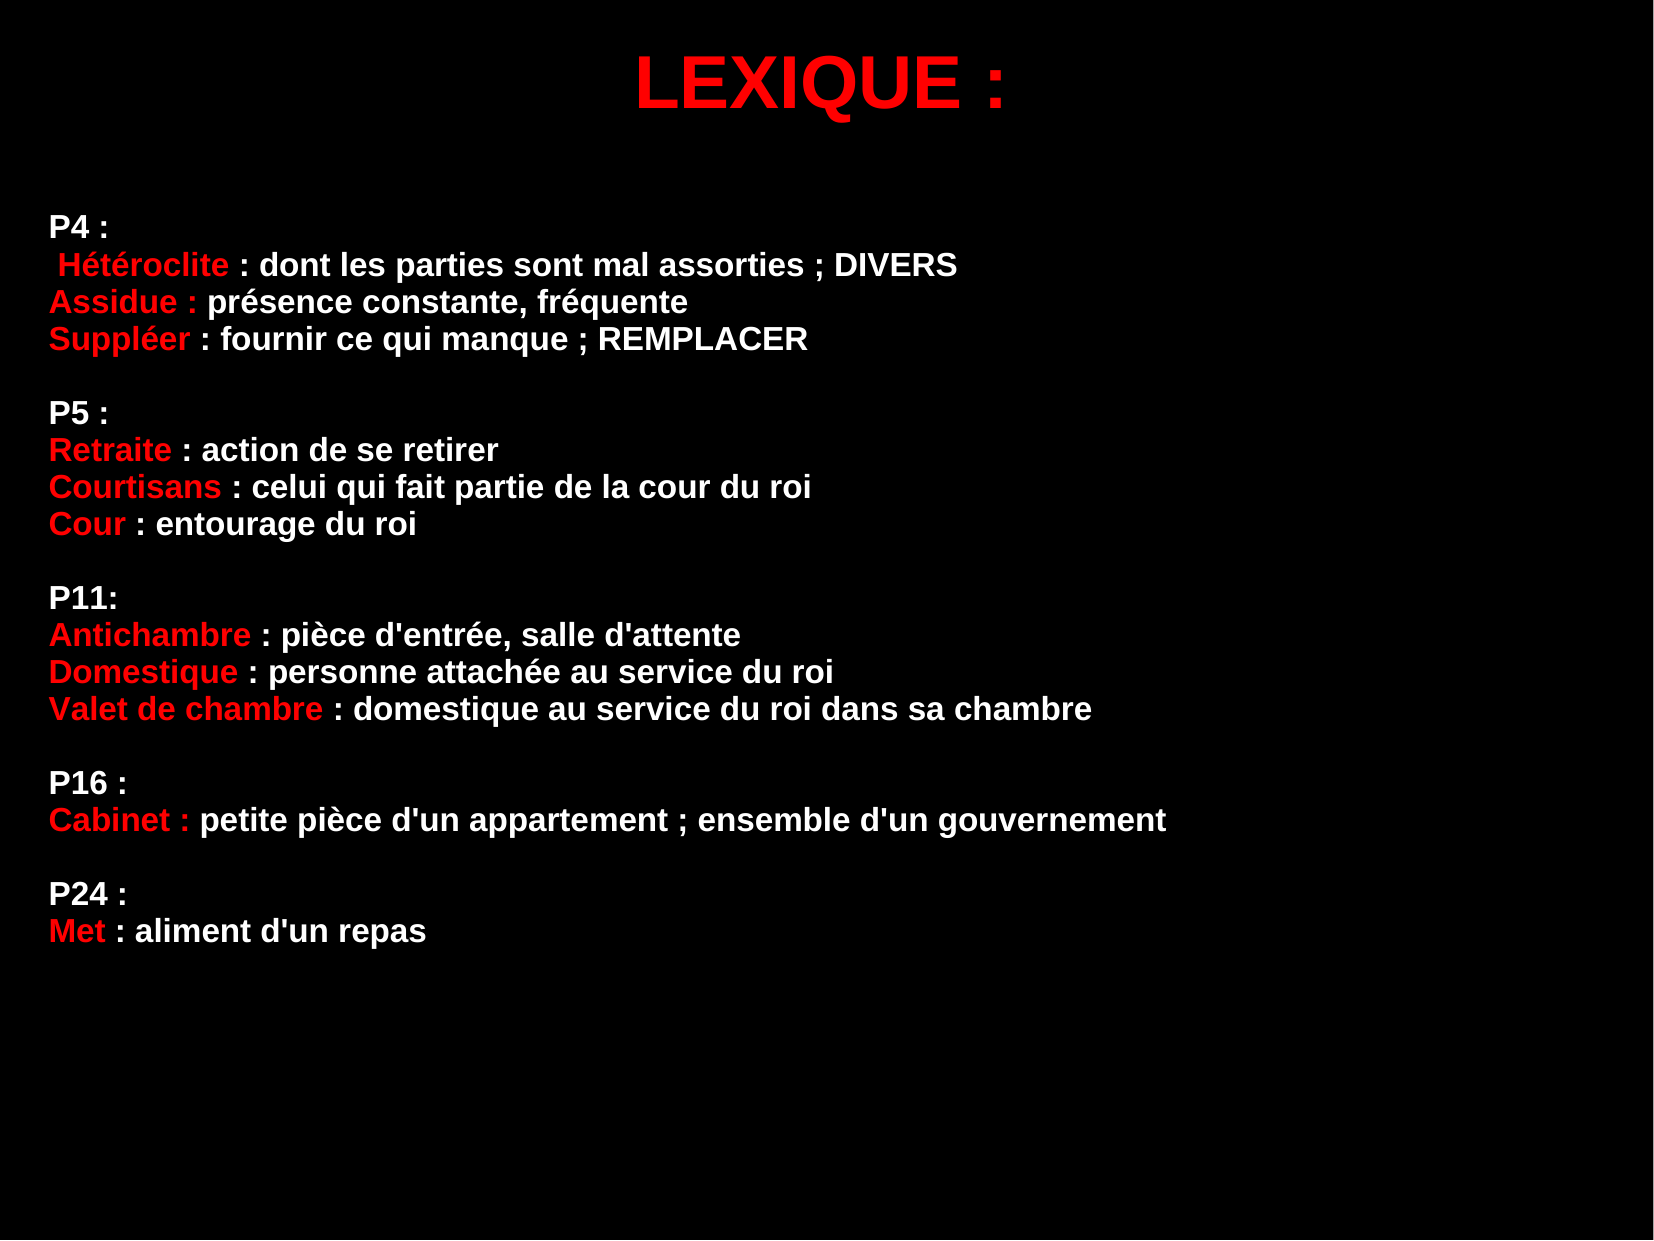

LEXIQUE :
P4 :
 Hétéroclite : dont les parties sont mal assorties ; DIVERS
Assidue : présence constante, fréquente
Suppléer : fournir ce qui manque ; REMPLACER
P5 :
Retraite : action de se retirer
Courtisans : celui qui fait partie de la cour du roi
Cour : entourage du roi
P11:
Antichambre : pièce d'entrée, salle d'attente
Domestique : personne attachée au service du roi
Valet de chambre : domestique au service du roi dans sa chambre
P16 :
Cabinet : petite pièce d'un appartement ; ensemble d'un gouvernement
P24 :
Met : aliment d'un repas